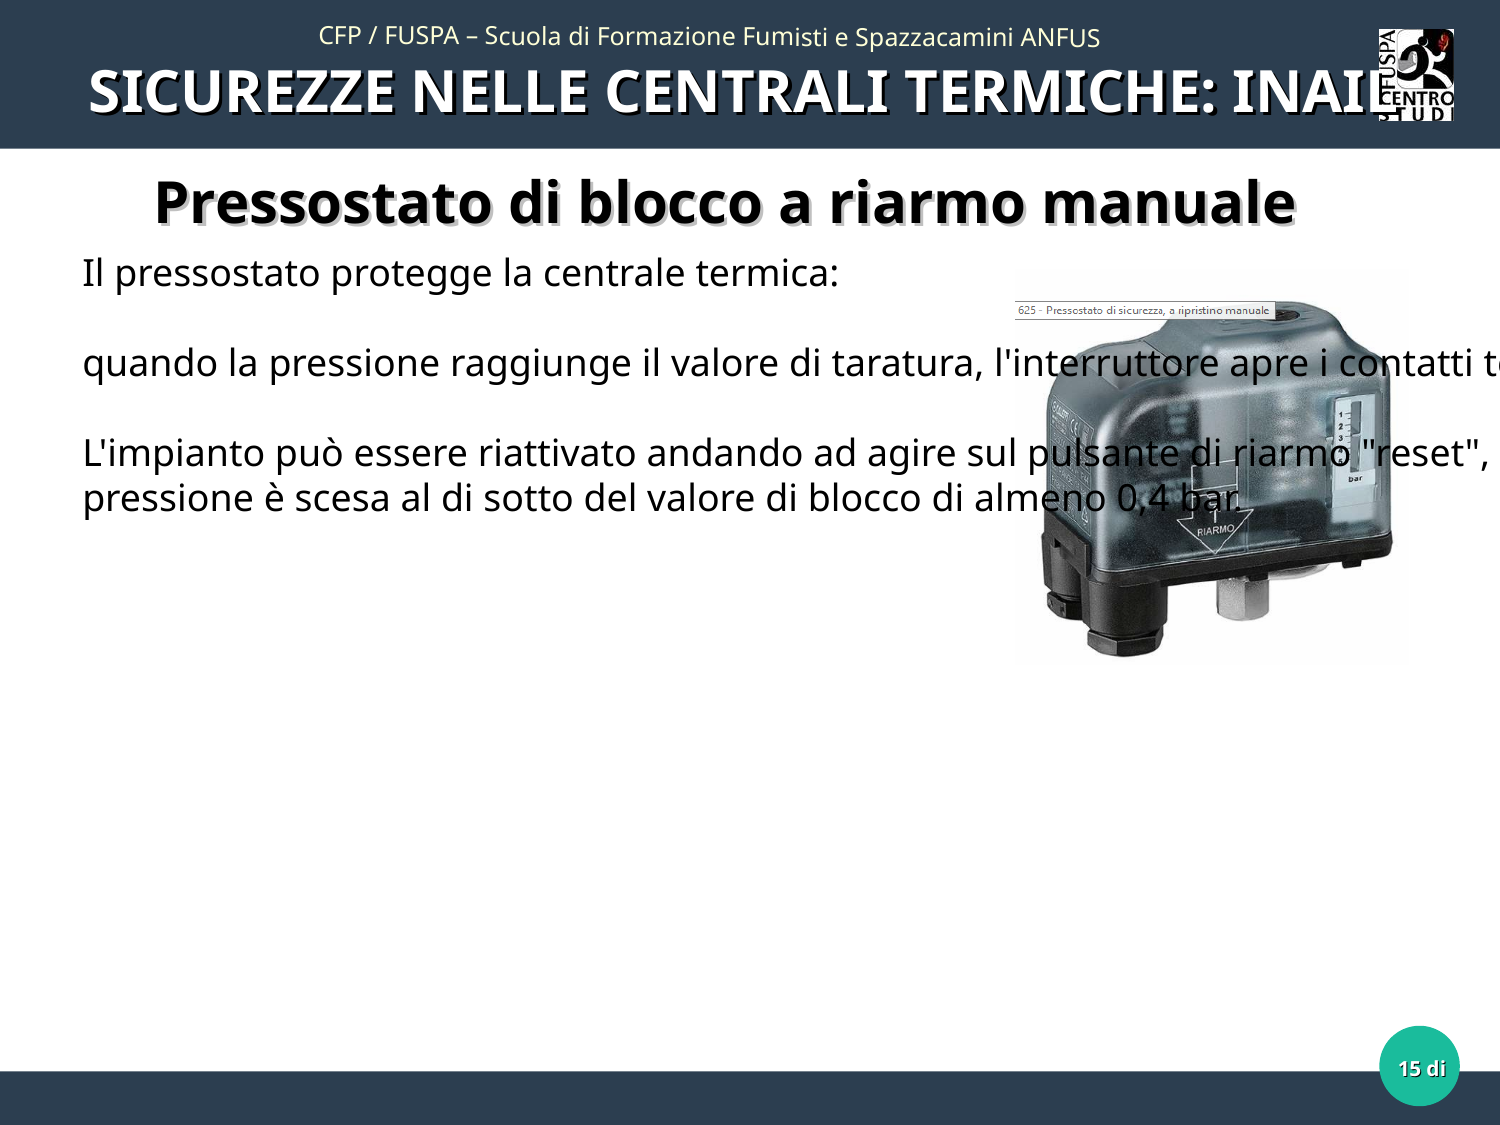

# Pressostato di blocco a riarmo manuale
Il pressostato protegge la centrale termica:
quando la pressione raggiunge il valore di taratura, l'interruttore apre i contatti togliendo alimentazione alla centrale stessa (bruciatore).
L'impianto può essere riattivato andando ad agire sul pulsante di riarmo "reset", dopo che la
pressione è scesa al di sotto del valore di blocco di almeno 0,4 bar.